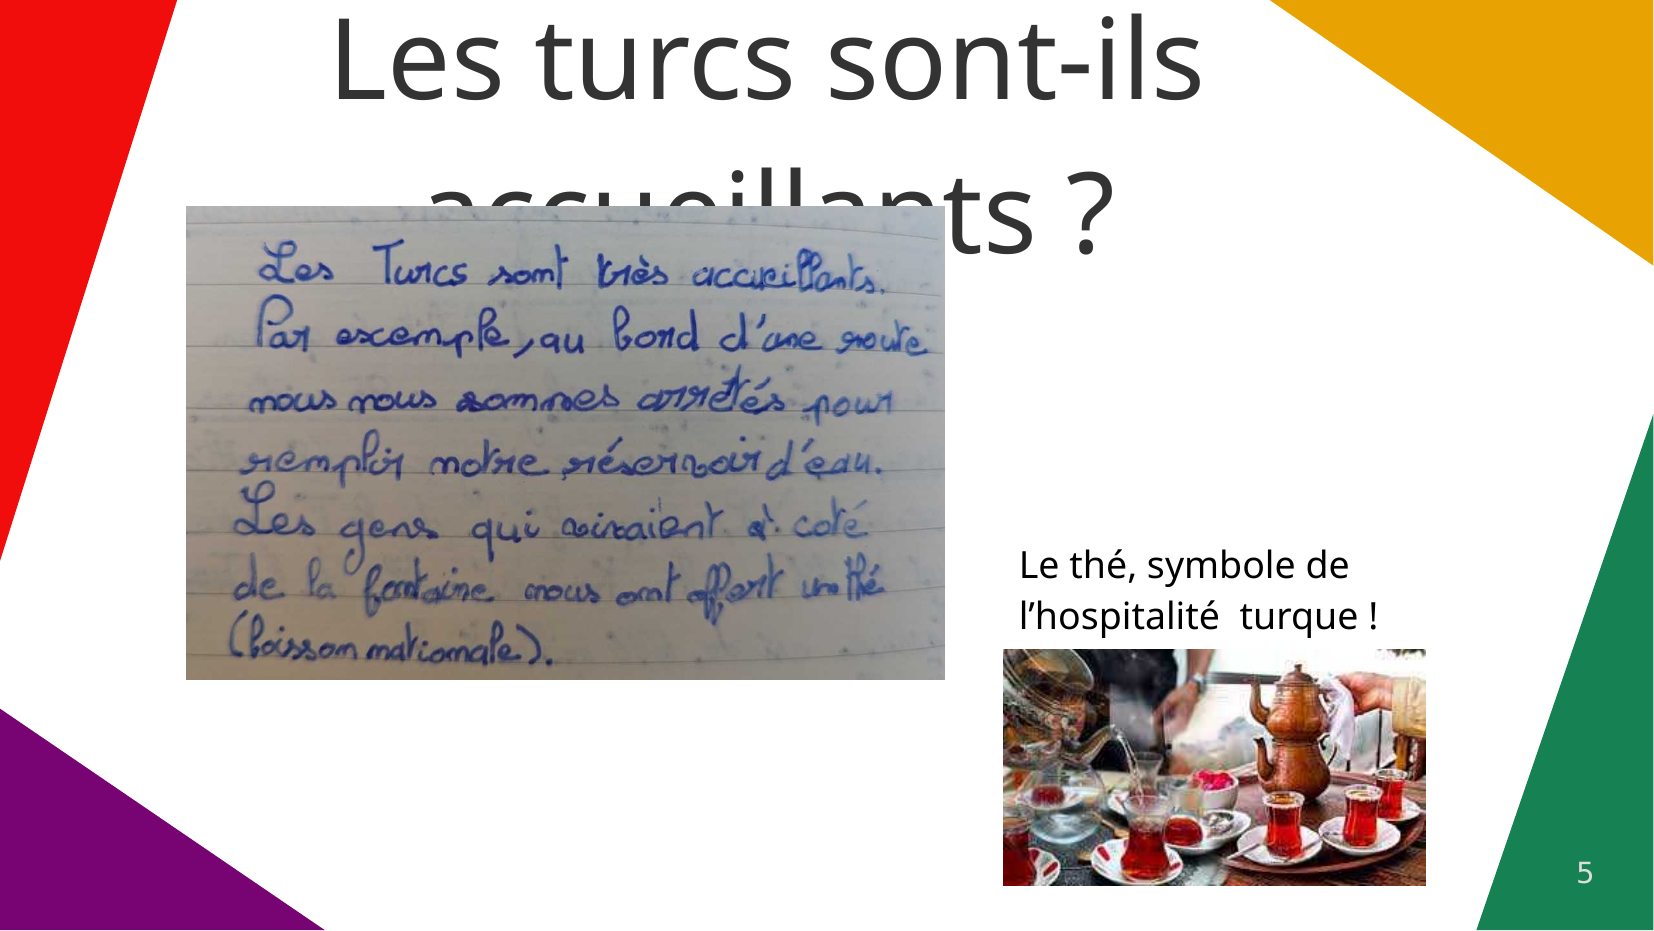

# Les turcs sont-ils accueillants ?
Le thé, symbole de l’hospitalité turque !
5